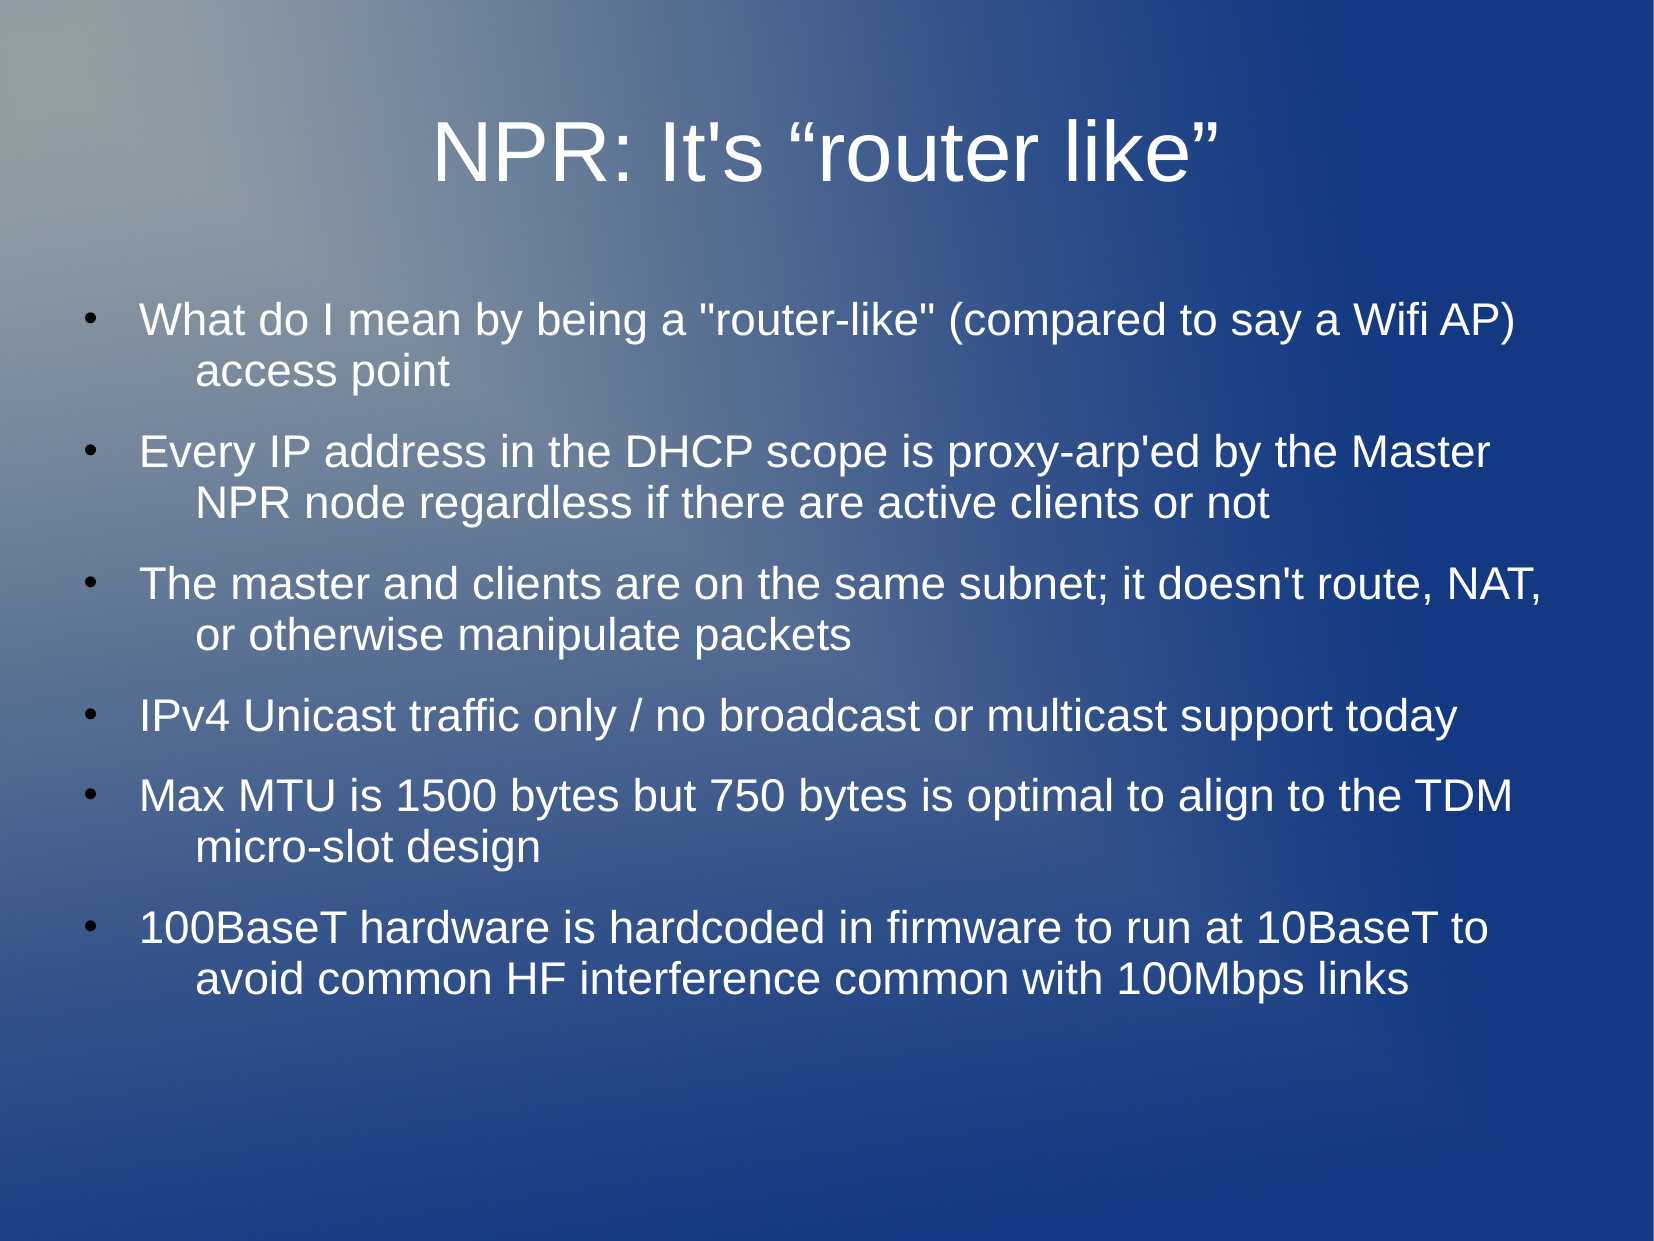

# NPR: It's “router like”
What do I mean by being a "router-like" (compared to say a Wifi AP) access point
Every IP address in the DHCP scope is proxy-arp'ed by the Master NPR node regardless if there are active clients or not
The master and clients are on the same subnet; it doesn't route, NAT, or otherwise manipulate packets
IPv4 Unicast traffic only / no broadcast or multicast support today
Max MTU is 1500 bytes but 750 bytes is optimal to align to the TDM micro-slot design
100BaseT hardware is hardcoded in firmware to run at 10BaseT to avoid common HF interference common with 100Mbps links